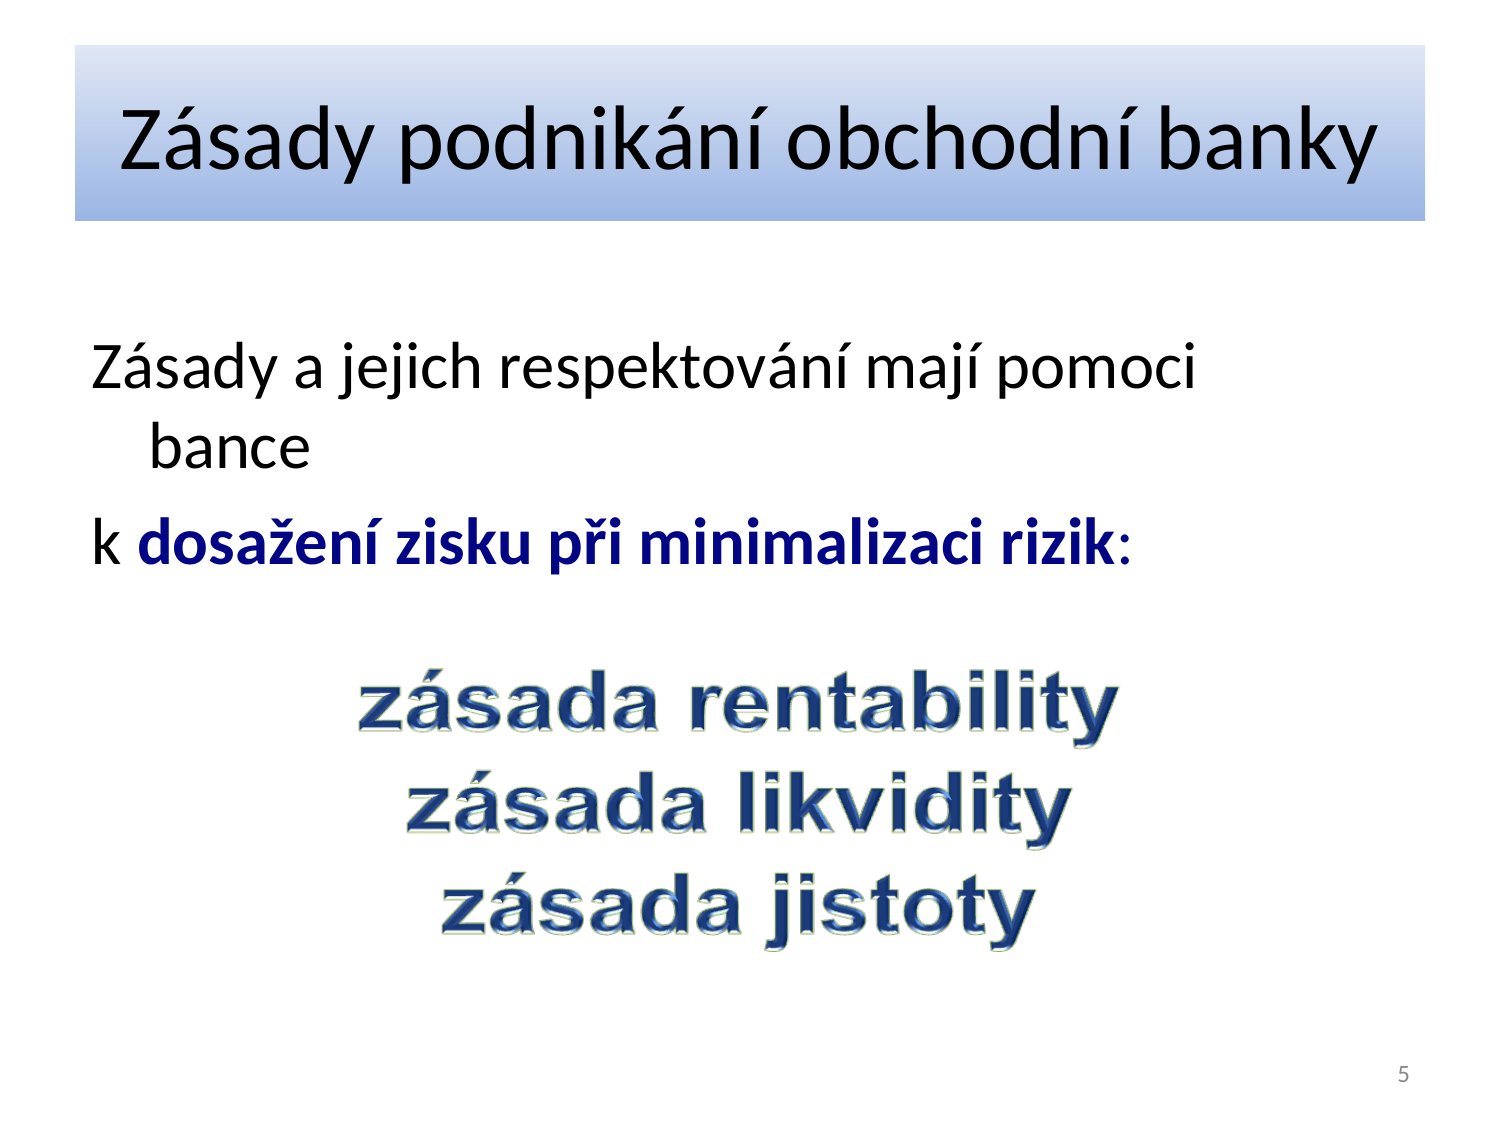

# Zásady podnikání obchodní banky
Zásady a jejich respektování mají pomoci bance
k dosažení zisku při minimalizaci rizik: